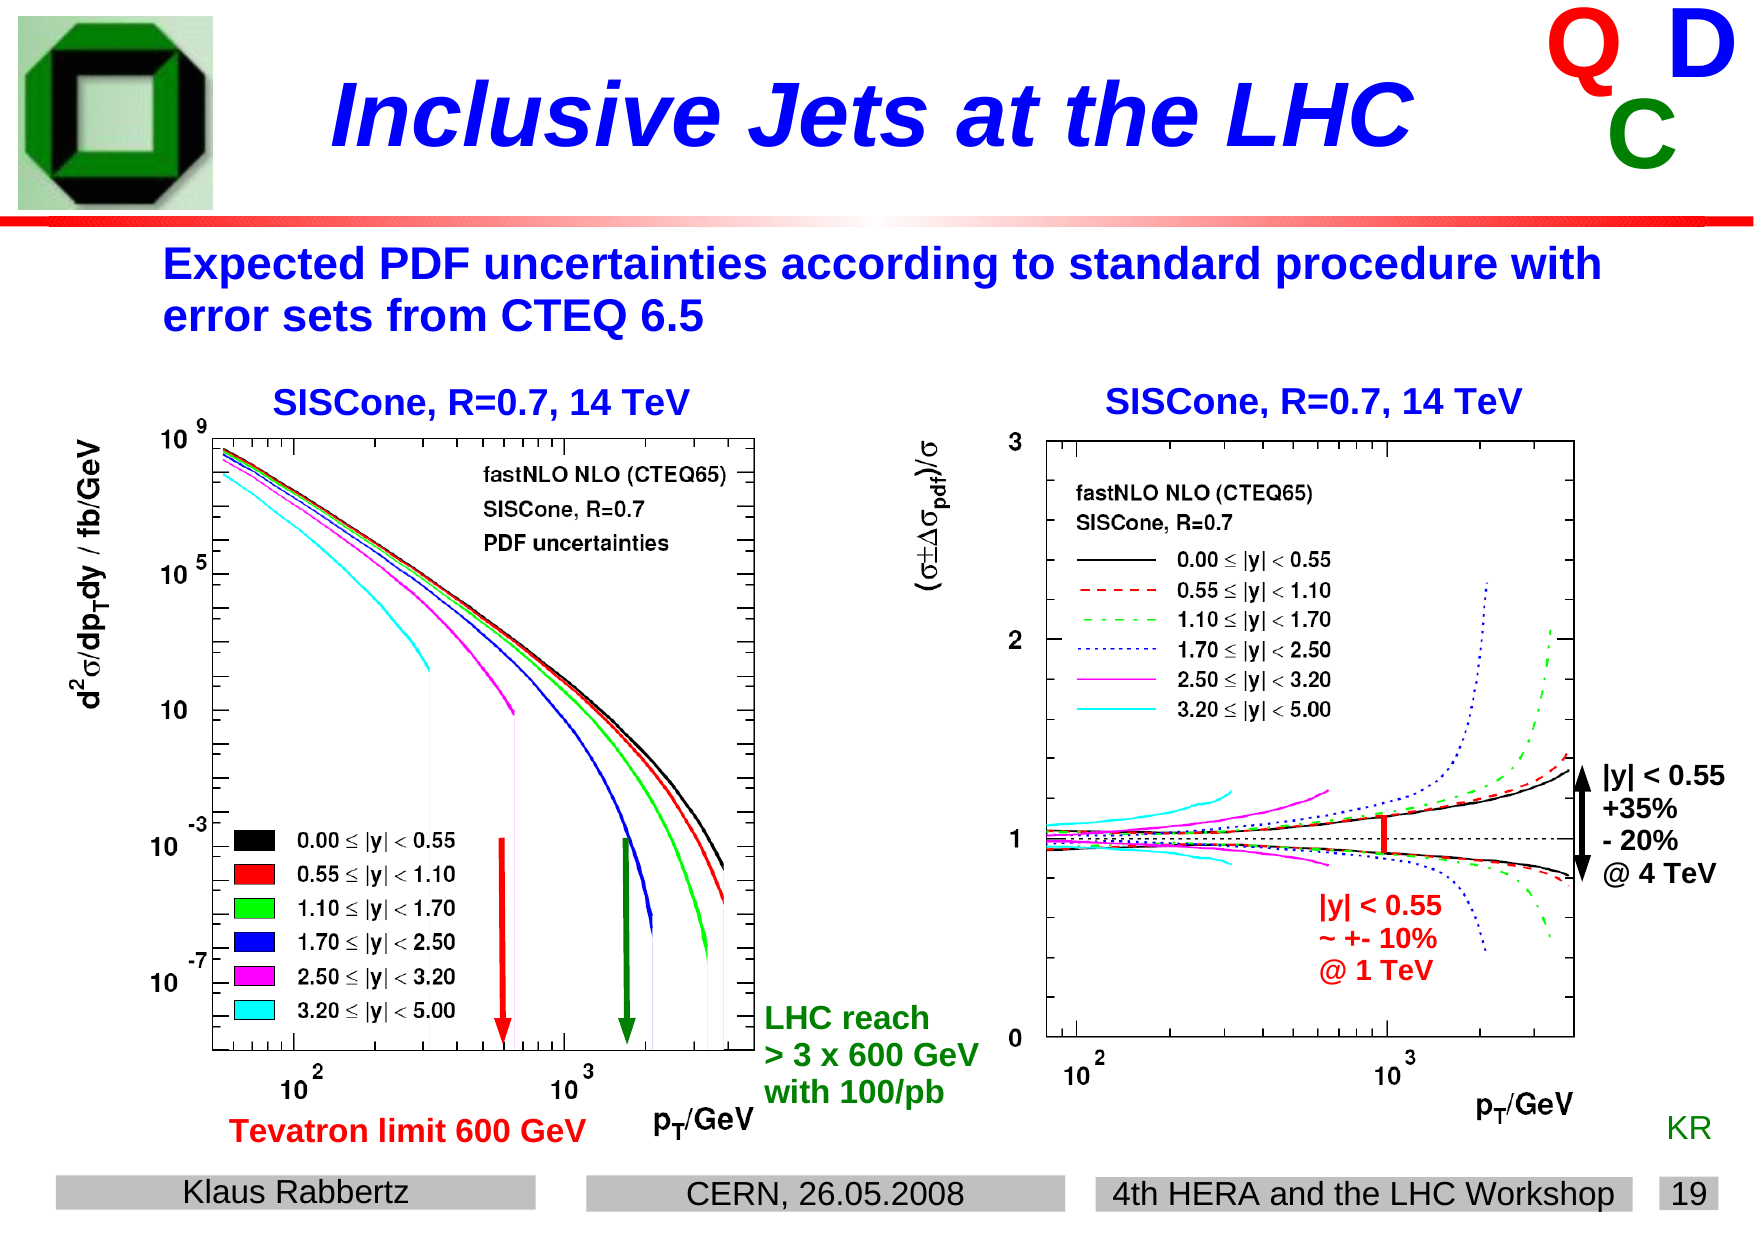

# Inclusive Jets at the LHC
Expected PDF uncertainties according to standard procedure with
error sets from CTEQ 6.5
SISCone, R=0.7, 14 TeV
SISCone, R=0.7, 14 TeV
|y| < 0.55
~ +- 10%
@ 1 TeV
|y| < 0.55
+35%
- 20%
@ 4 TeV
LHC reach
> 3 x 600 GeV
with 100/pb
KR
Tevatron limit 600 GeV